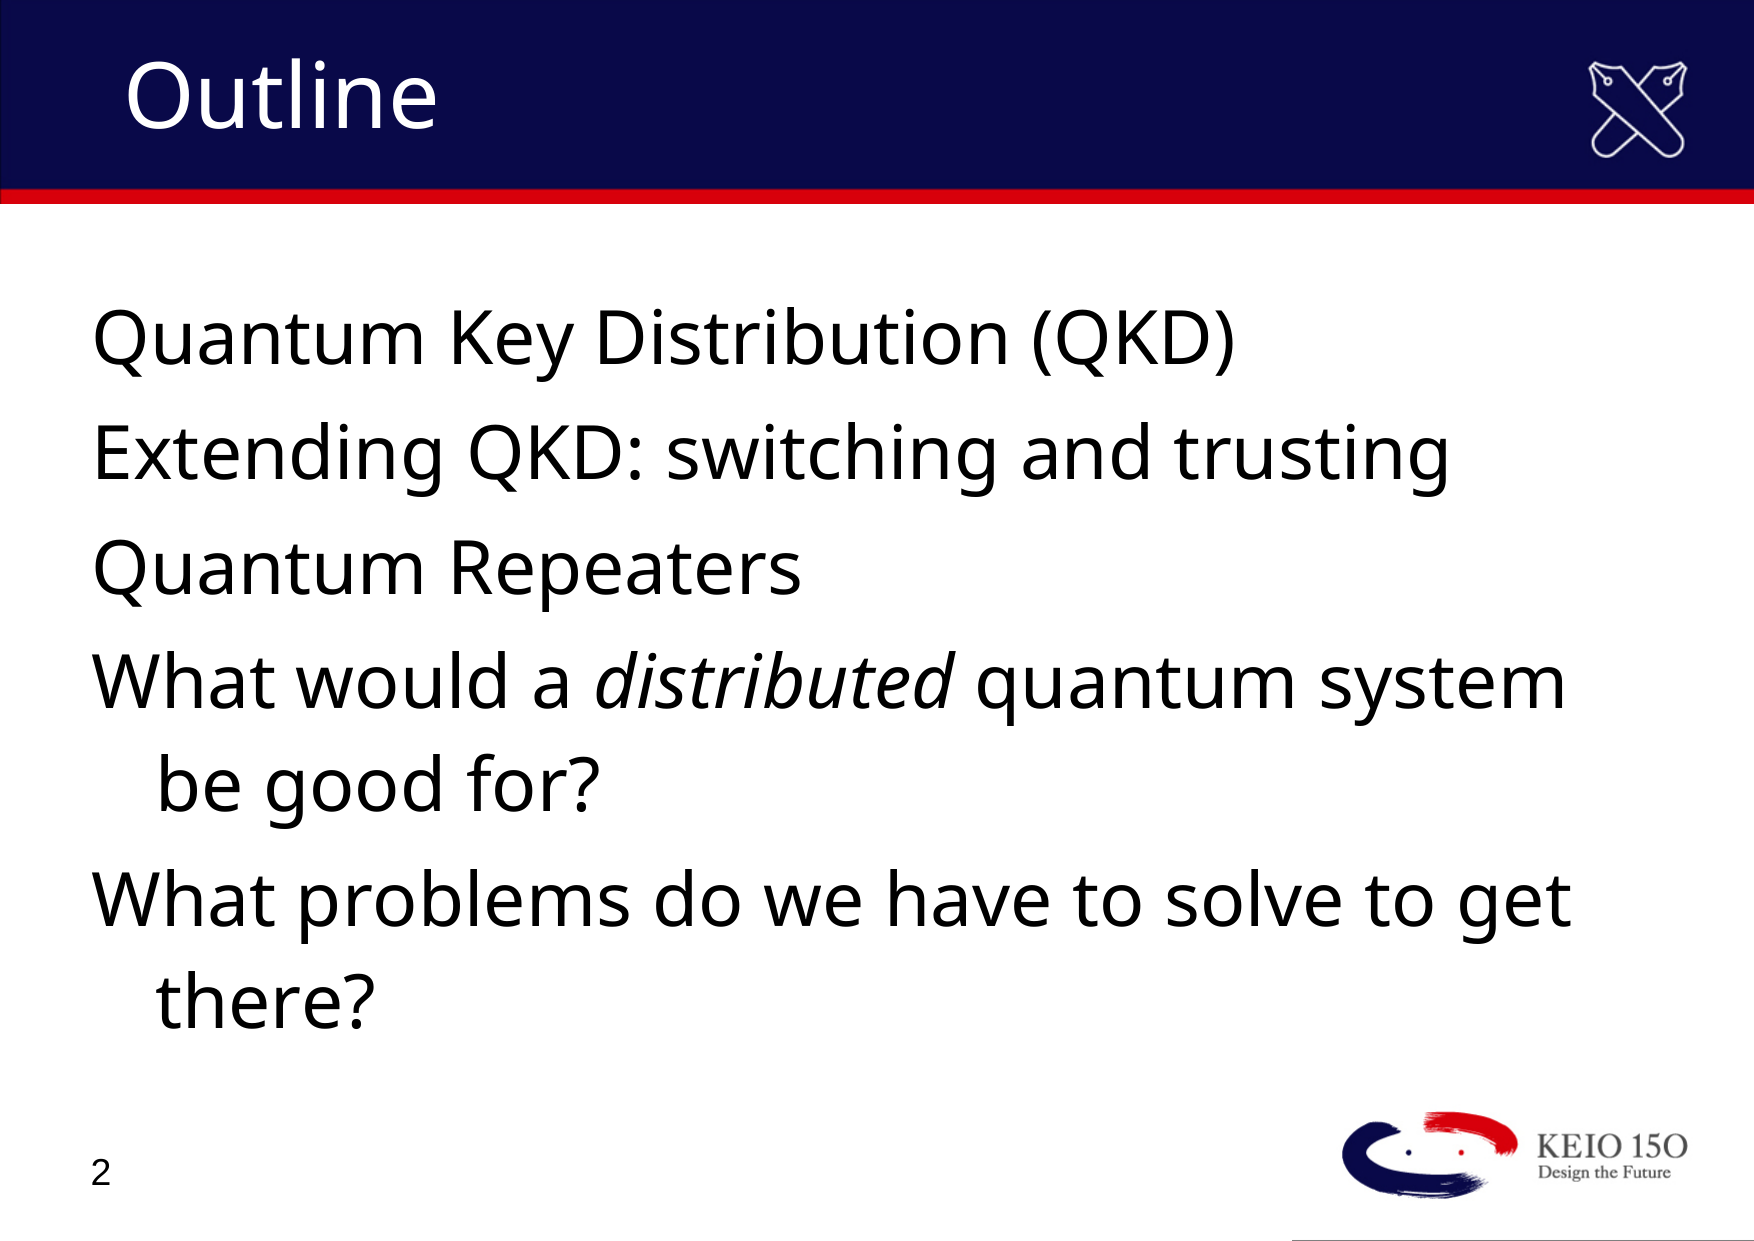

# Outline
Quantum Key Distribution (QKD)
Extending QKD: switching and trusting
Quantum Repeaters
What would a distributed quantum system be good for?
What problems do we have to solve to get there?
2